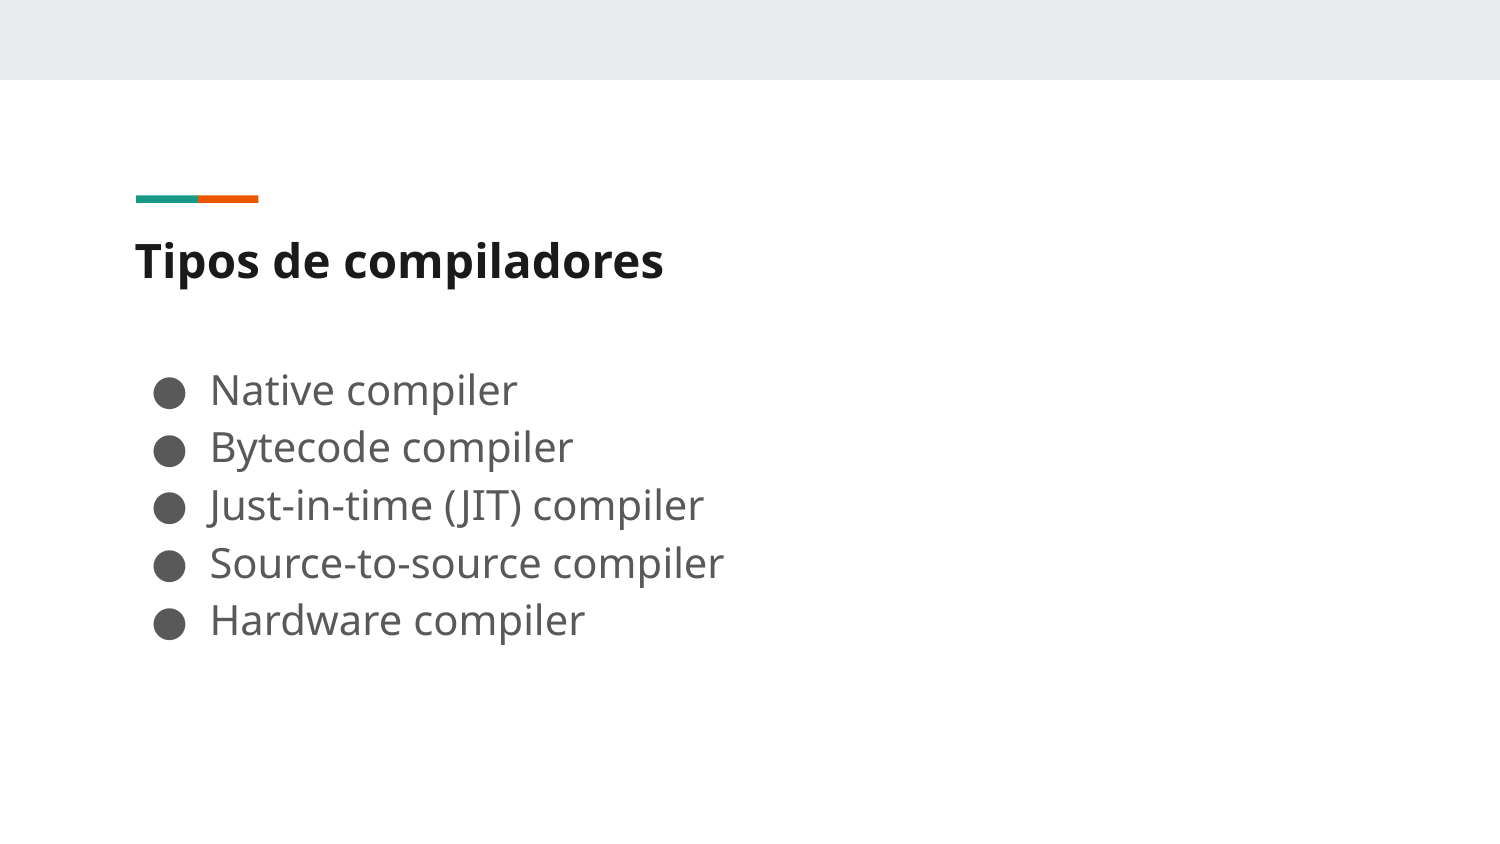

# Tipos de compiladores
Native compiler
Bytecode compiler
Just-in-time (JIT) compiler
Source-to-source compiler
Hardware compiler